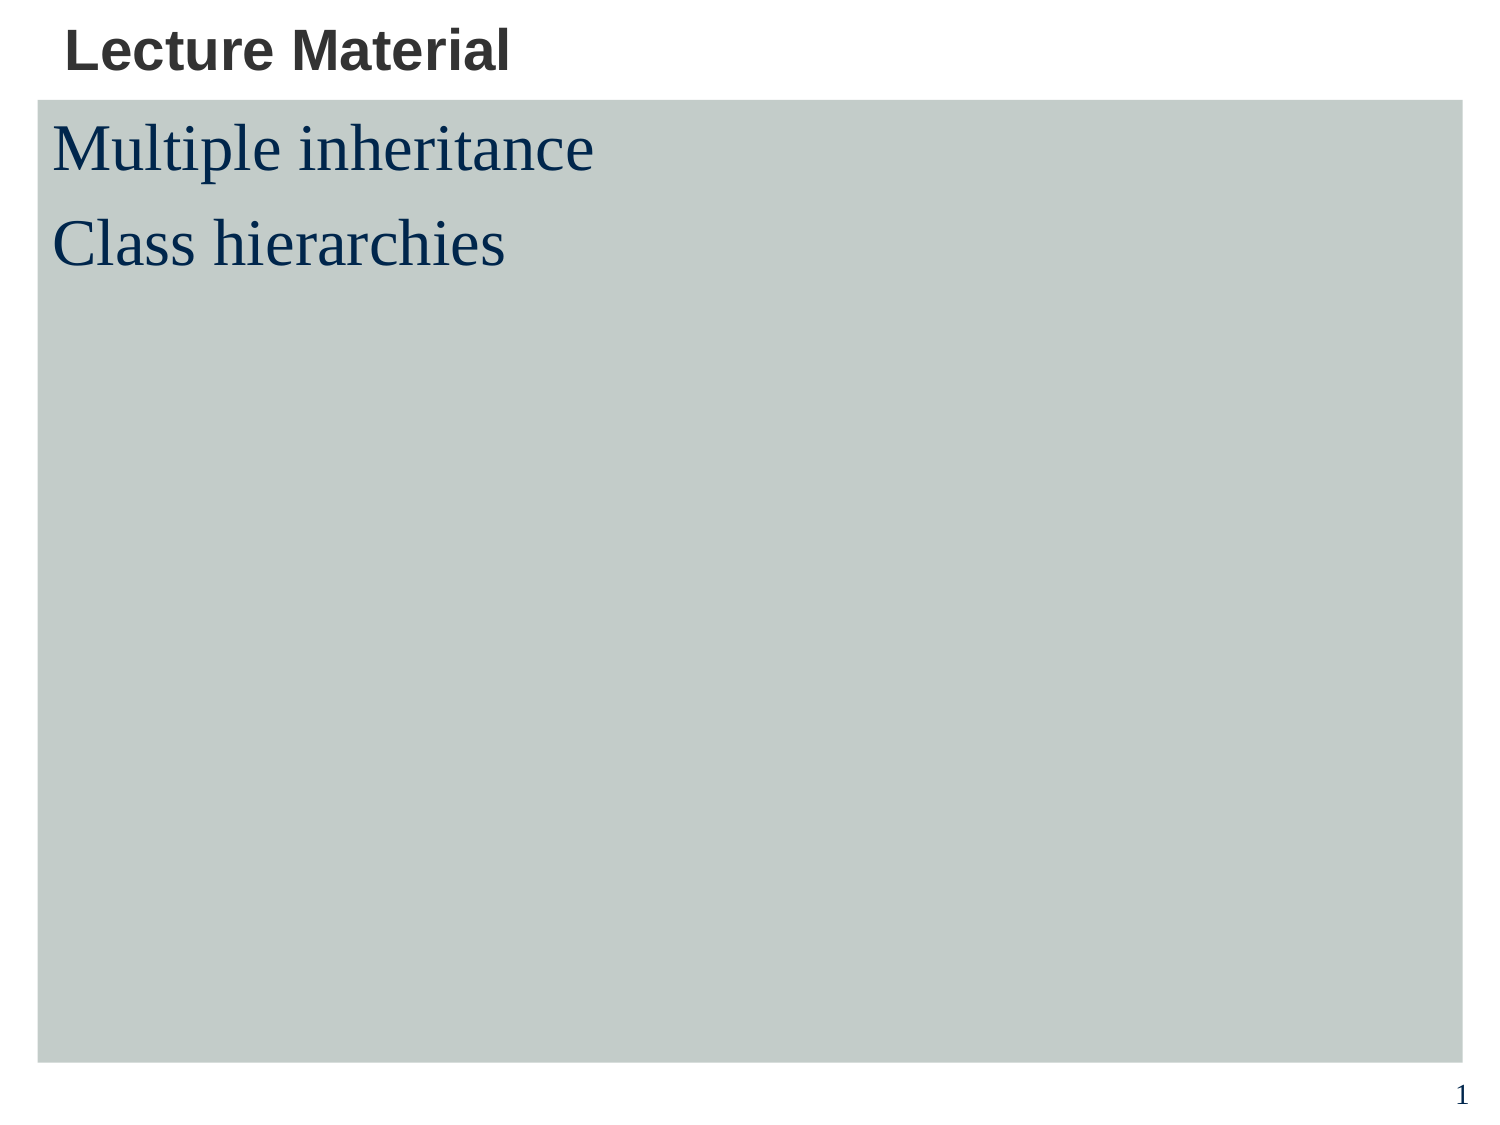

# Lecture Material
Multiple inheritance
Class hierarchies